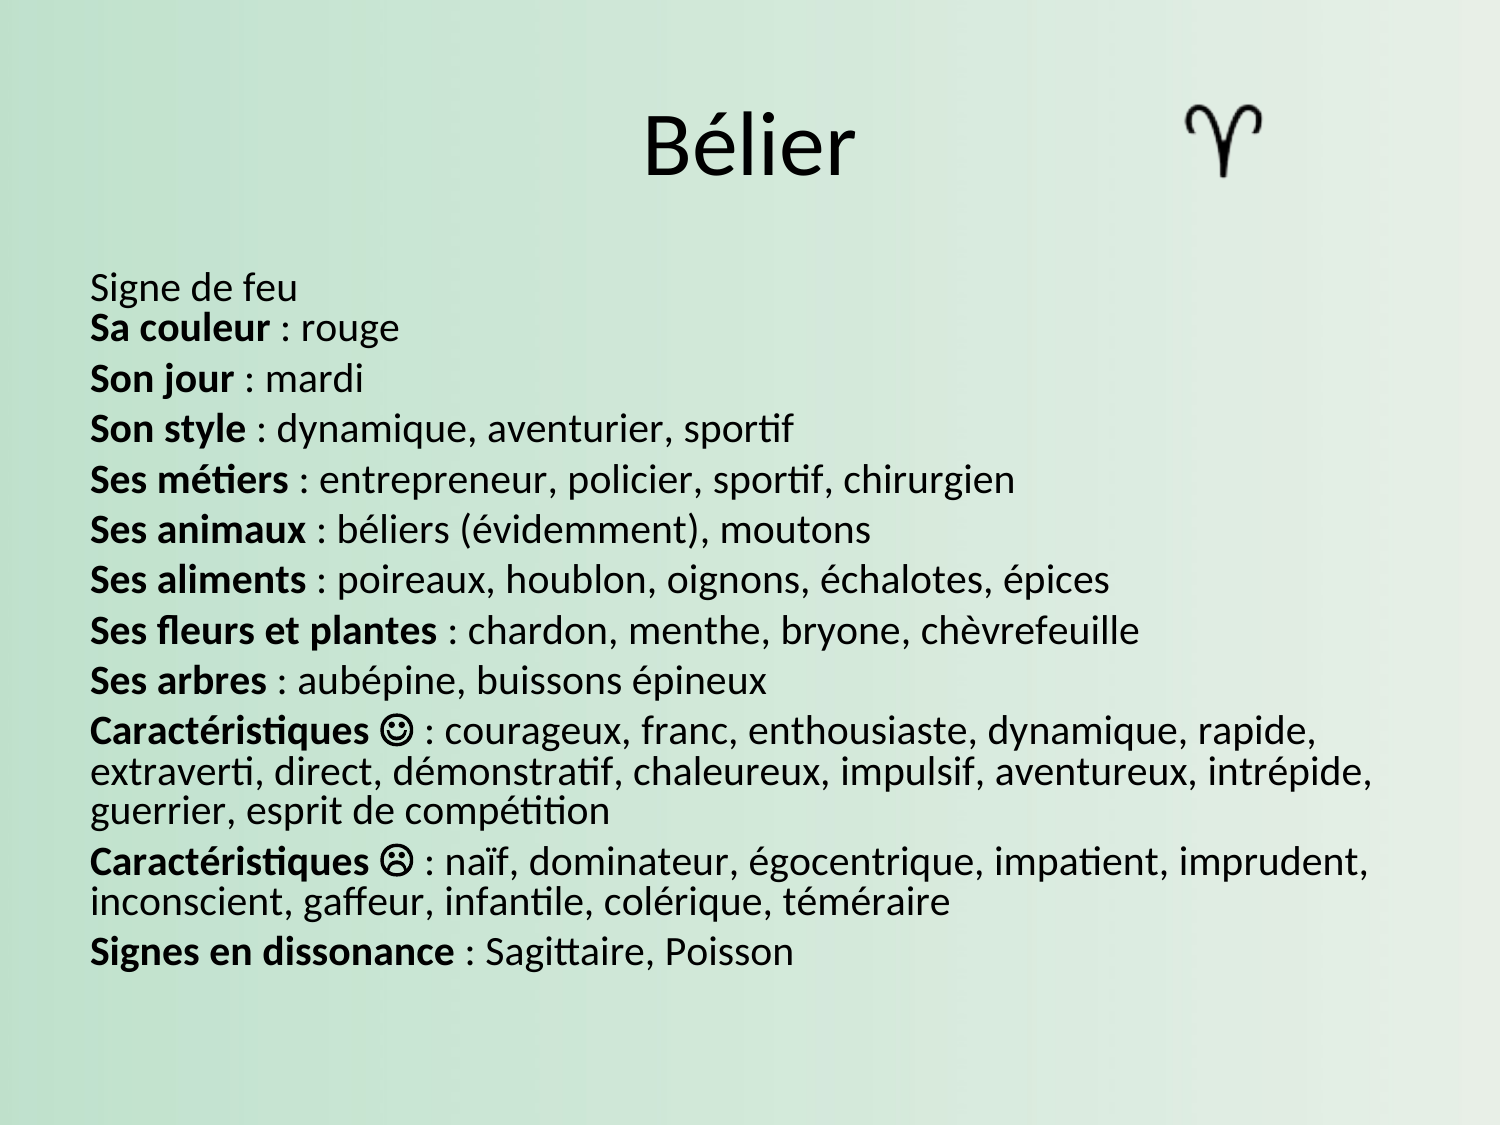

# Bélier
Signe de feu
Sa couleur : rouge
Son jour : mardi
Son style : dynamique, aventurier, sportif
Ses métiers : entrepreneur, policier, sportif, chirurgien
Ses animaux : béliers (évidemment), moutons
Ses aliments : poireaux, houblon, oignons, échalotes, épices
Ses fleurs et plantes : chardon, menthe, bryone, chèvrefeuille
Ses arbres : aubépine, buissons épineux
Caractéristiques  : courageux, franc, enthousiaste, dynamique, rapide, extraverti, direct, démonstratif, chaleureux, impulsif, aventureux, intrépide, guerrier, esprit de compétition
Caractéristiques  : naïf, dominateur, égocentrique, impatient, imprudent, inconscient, gaffeur, infantile, colérique, téméraire
Signes en dissonance : Sagittaire, Poisson